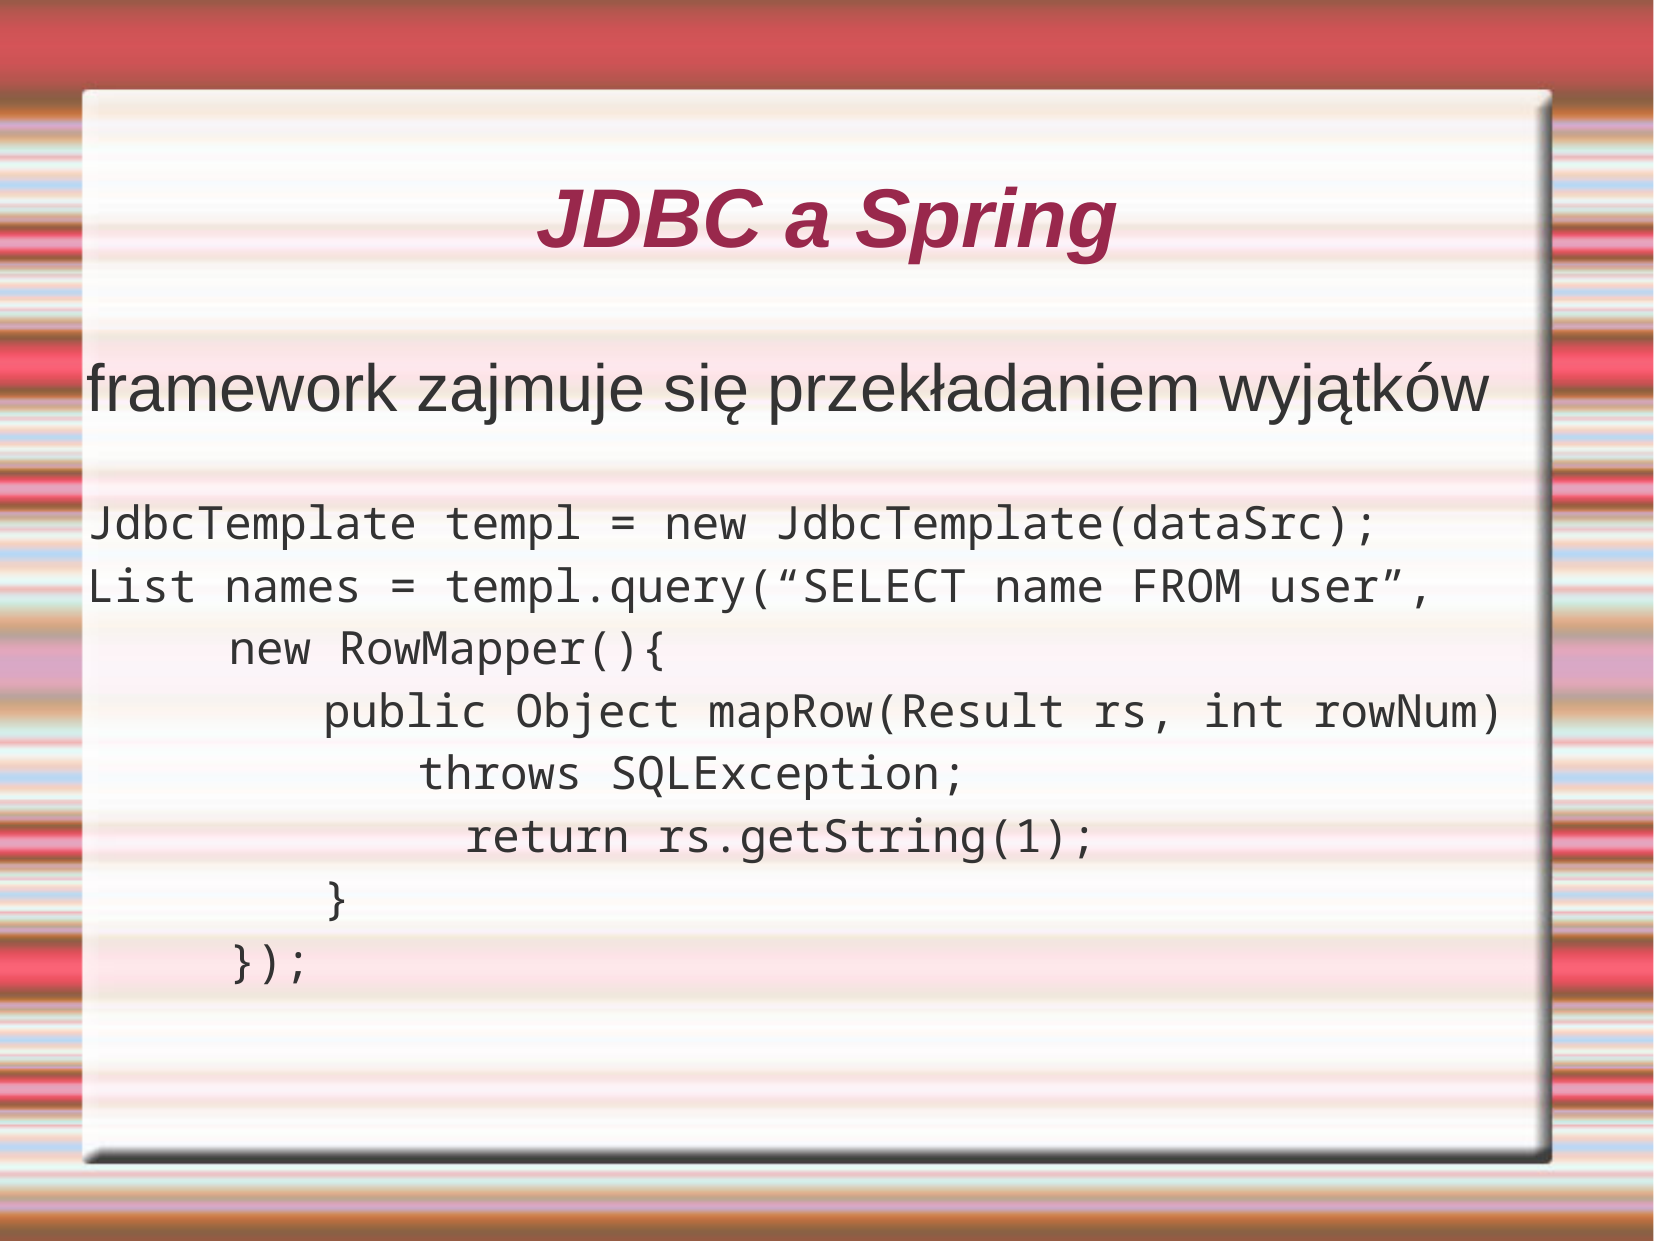

# JDBC a Spring
framework zajmuje się przekładaniem wyjątków
JdbcTemplate templ = new JdbcTemplate(dataSrc);
List names = templ.query(“SELECT name FROM user”,
new RowMapper(){
public Object mapRow(Result rs, int rowNum)
throws SQLException;
return rs.getString(1);
}
});